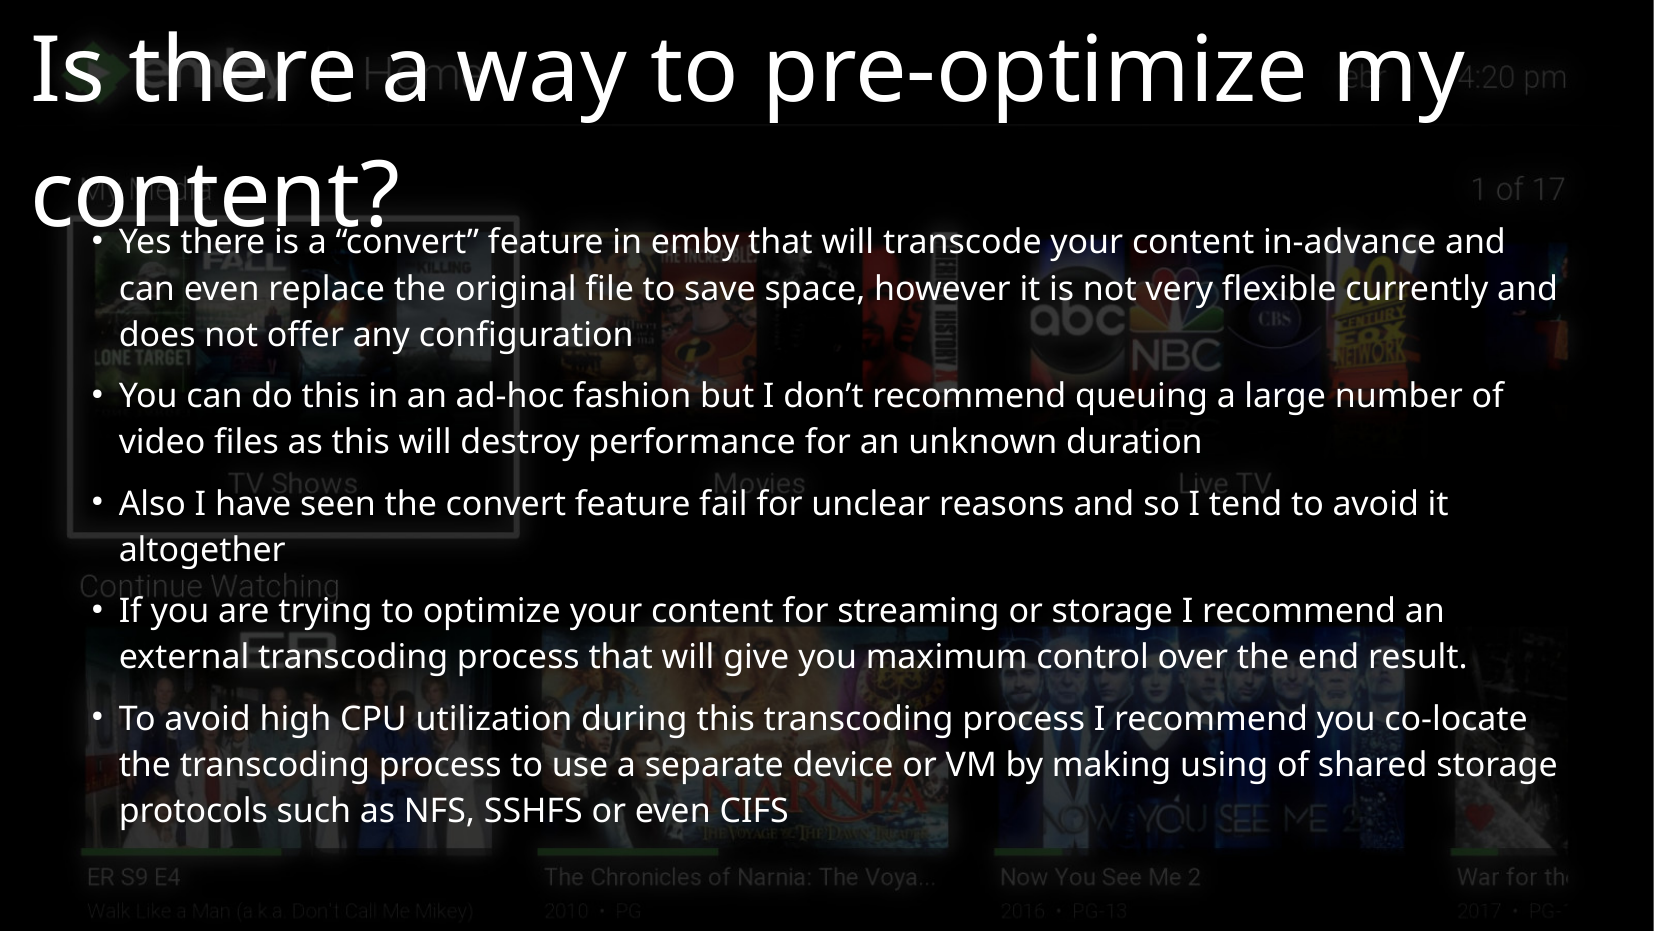

# Is there a way to pre-optimize my content?
Yes there is a “convert” feature in emby that will transcode your content in-advance and can even replace the original file to save space, however it is not very flexible currently and does not offer any configuration
You can do this in an ad-hoc fashion but I don’t recommend queuing a large number of video files as this will destroy performance for an unknown duration
Also I have seen the convert feature fail for unclear reasons and so I tend to avoid it altogether
If you are trying to optimize your content for streaming or storage I recommend an external transcoding process that will give you maximum control over the end result.
To avoid high CPU utilization during this transcoding process I recommend you co-locate the transcoding process to use a separate device or VM by making using of shared storage protocols such as NFS, SSHFS or even CIFS